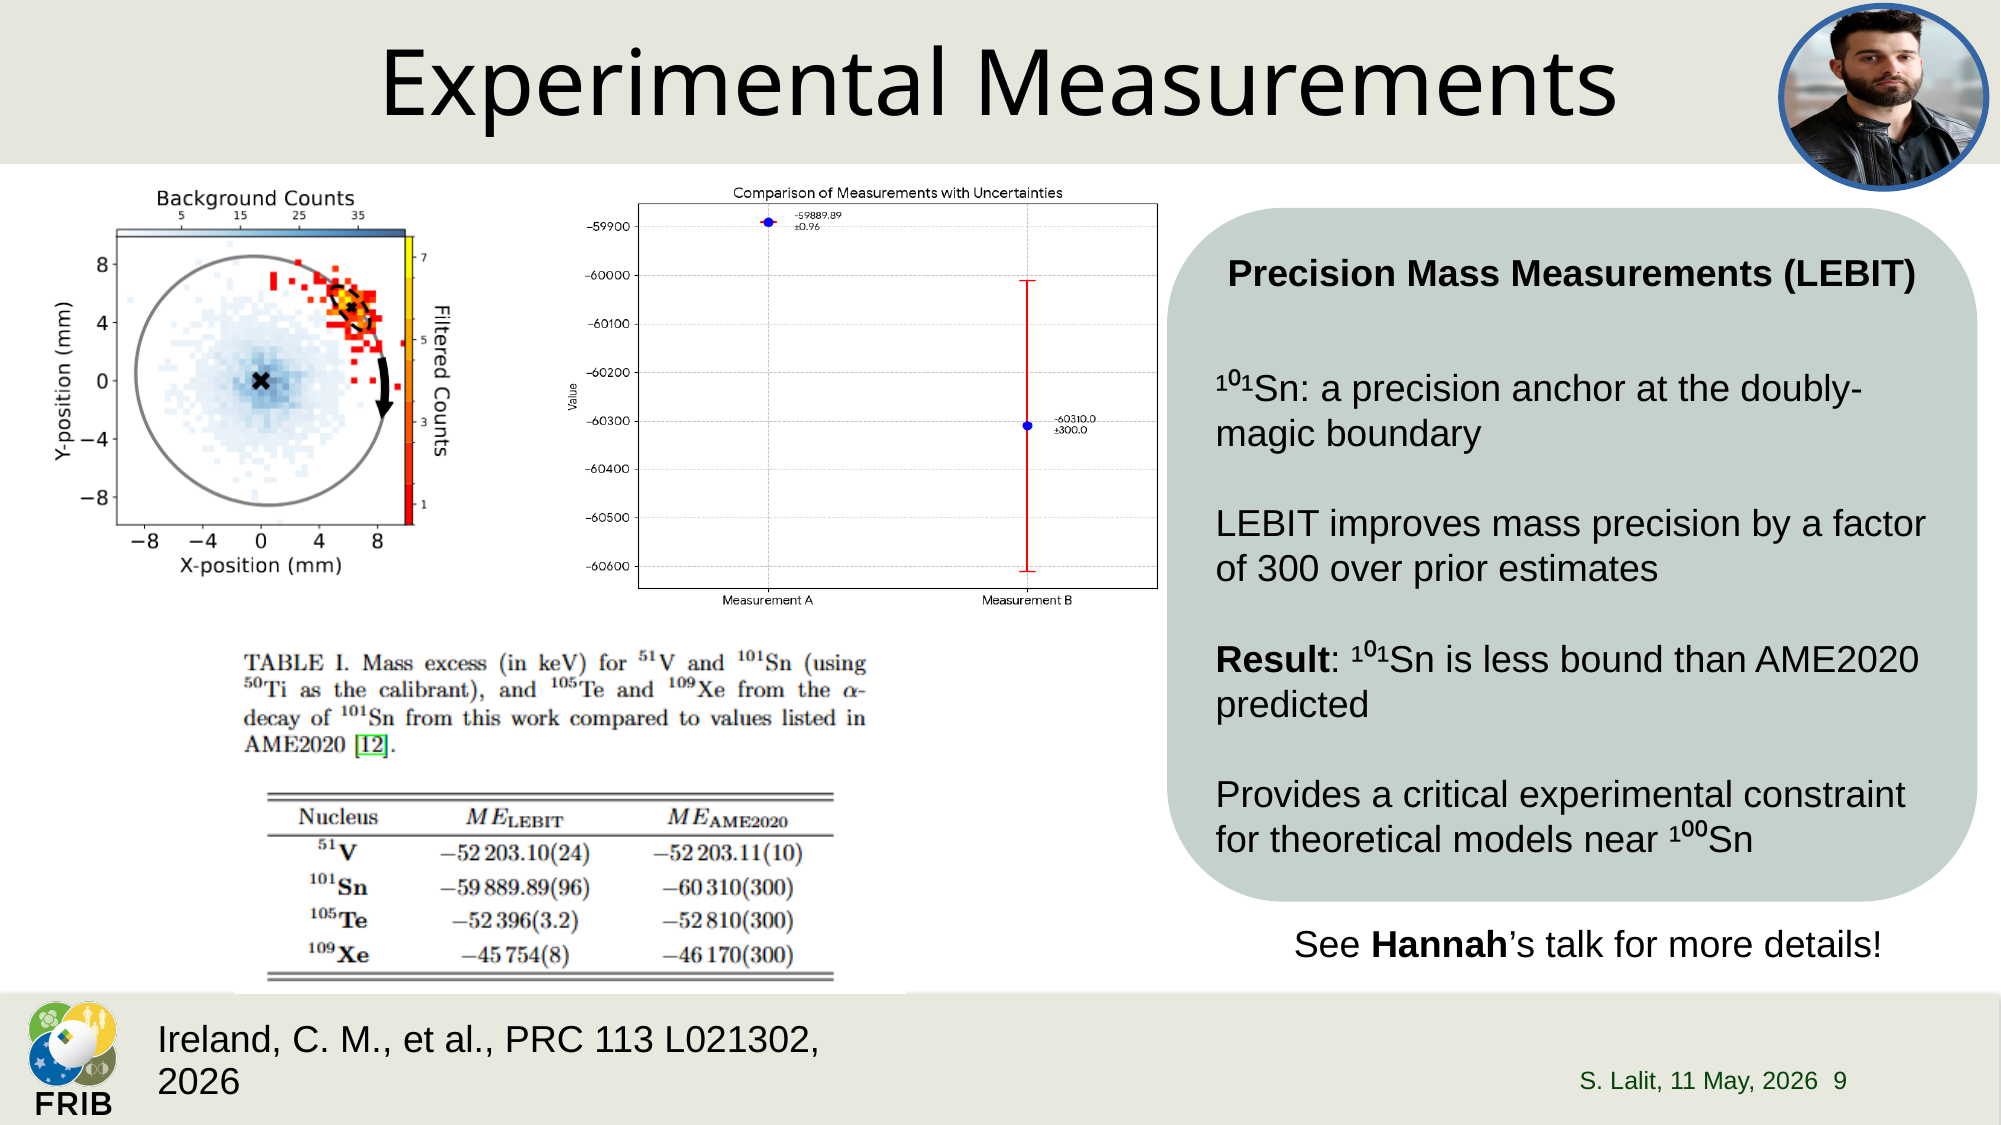

Experimental Measurements
Precision Mass Measurements (LEBIT)
¹⁰¹Sn: a precision anchor at the doubly-magic boundary
LEBIT improves mass precision by a factor of 300 over prior estimates
Result: ¹⁰¹Sn is less bound than AME2020 predicted
Provides a critical experimental constraint for theoretical models near ¹⁰⁰Sn
Ireland, C. M., et al., PRC 113 L021302, 2026
See Hannah’s talk for more details!
S. Lalit, 11 May, 2026
9